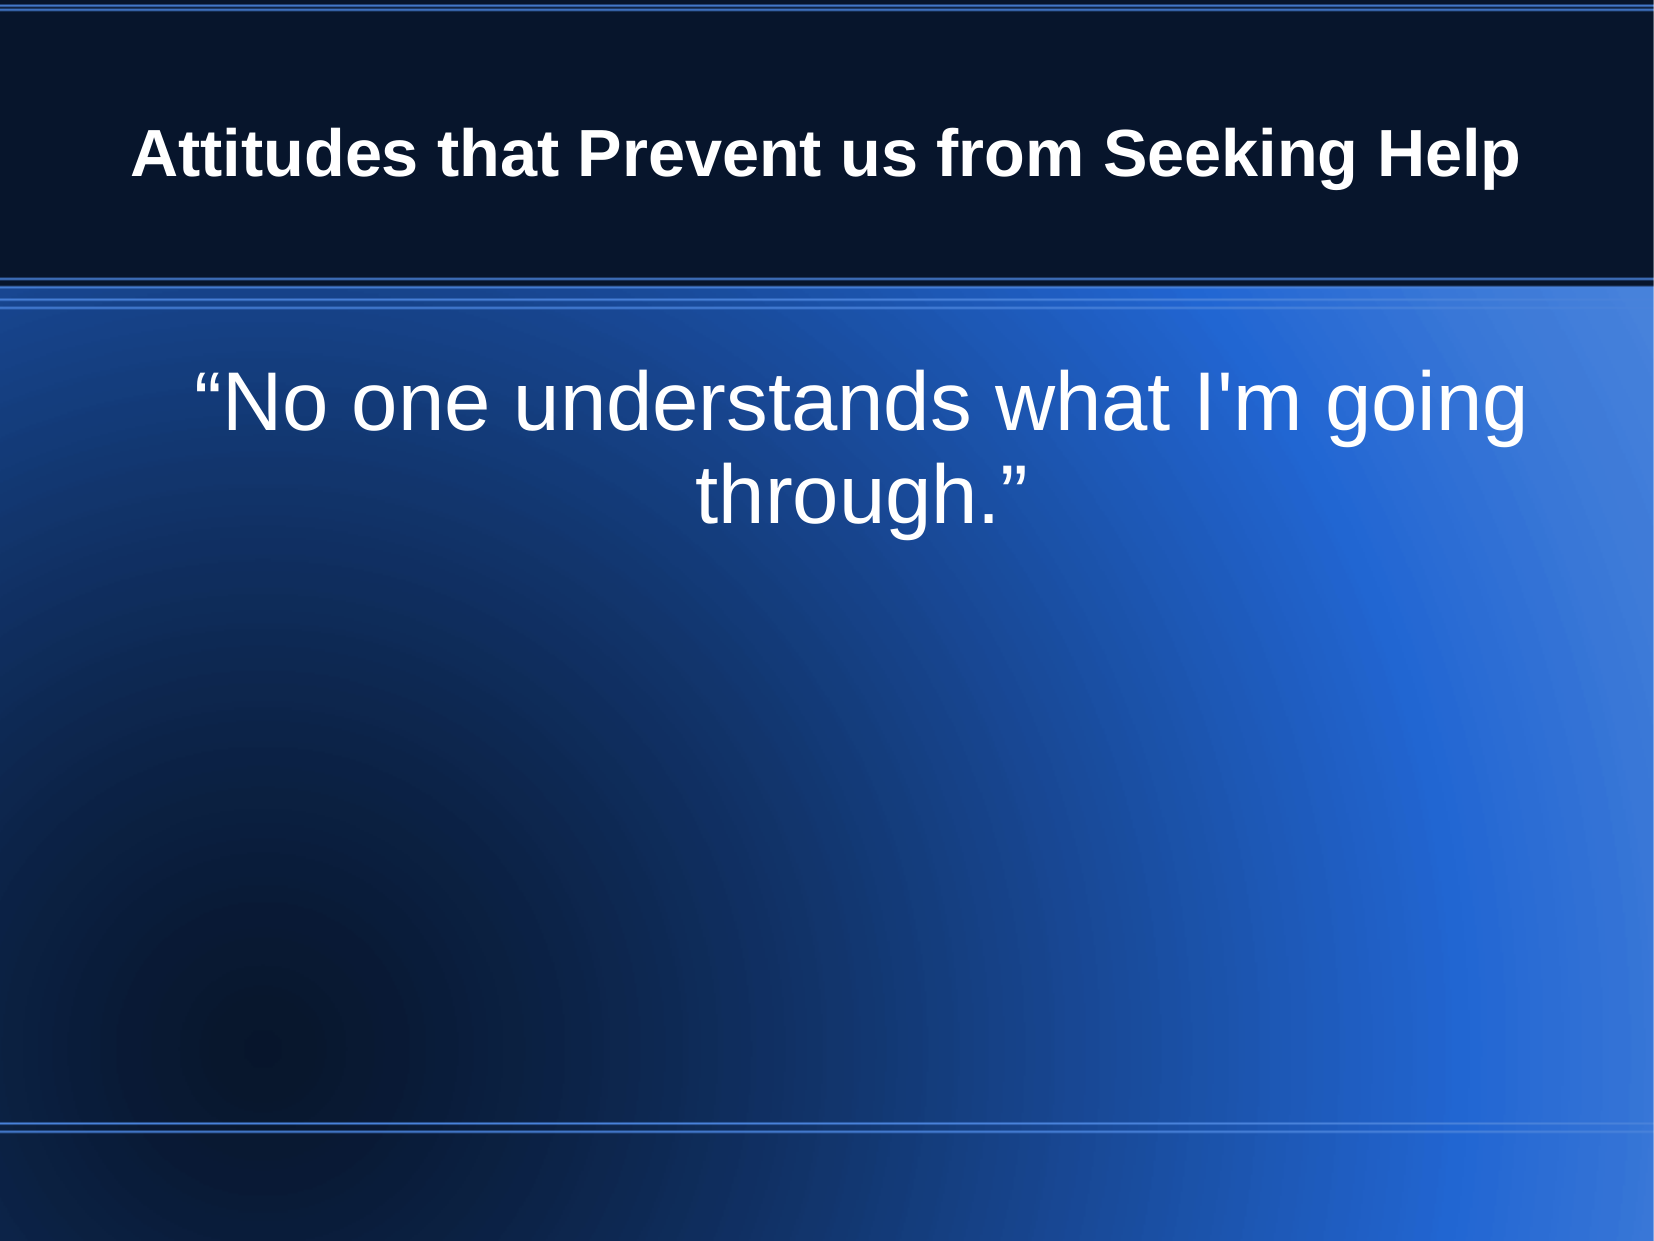

# Attitudes that Prevent us from Seeking Help
“No one understands what I'm going through.”